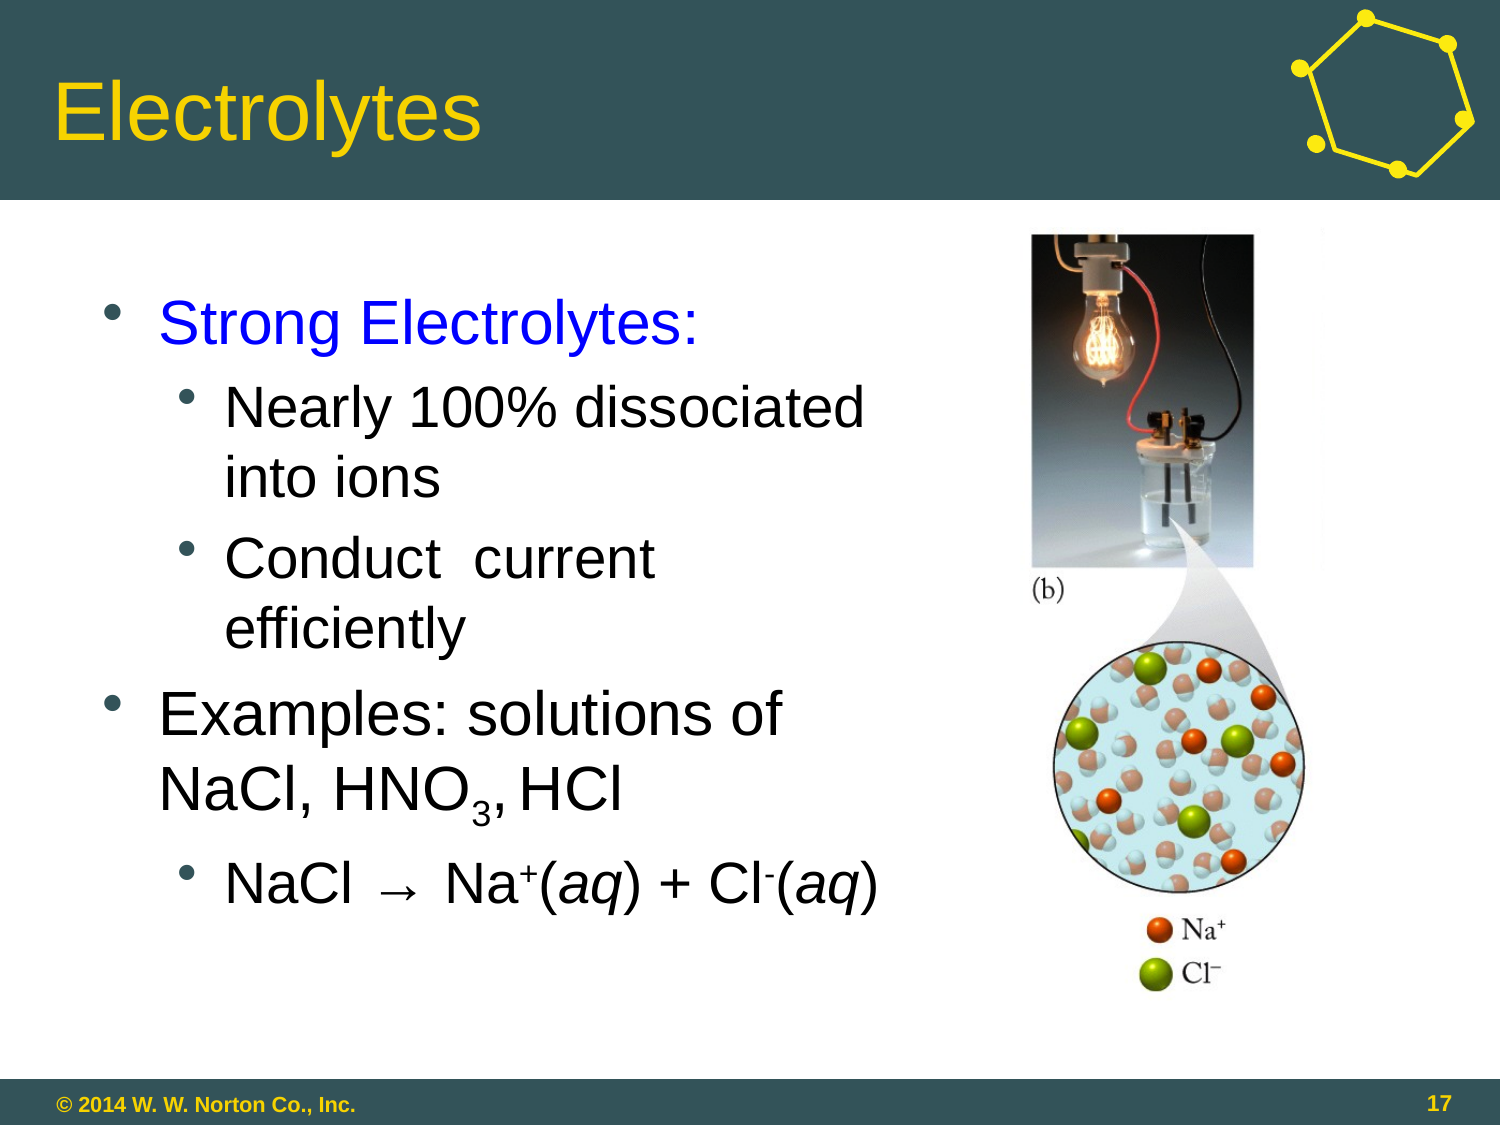

Electrolytes
# Strong Electrolytes:
Nearly 100% dissociated into ions
Conduct current efficiently
Examples: solutions of NaCl, HNO3, HCl
NaCl → Na+(aq) + Cl-(aq)